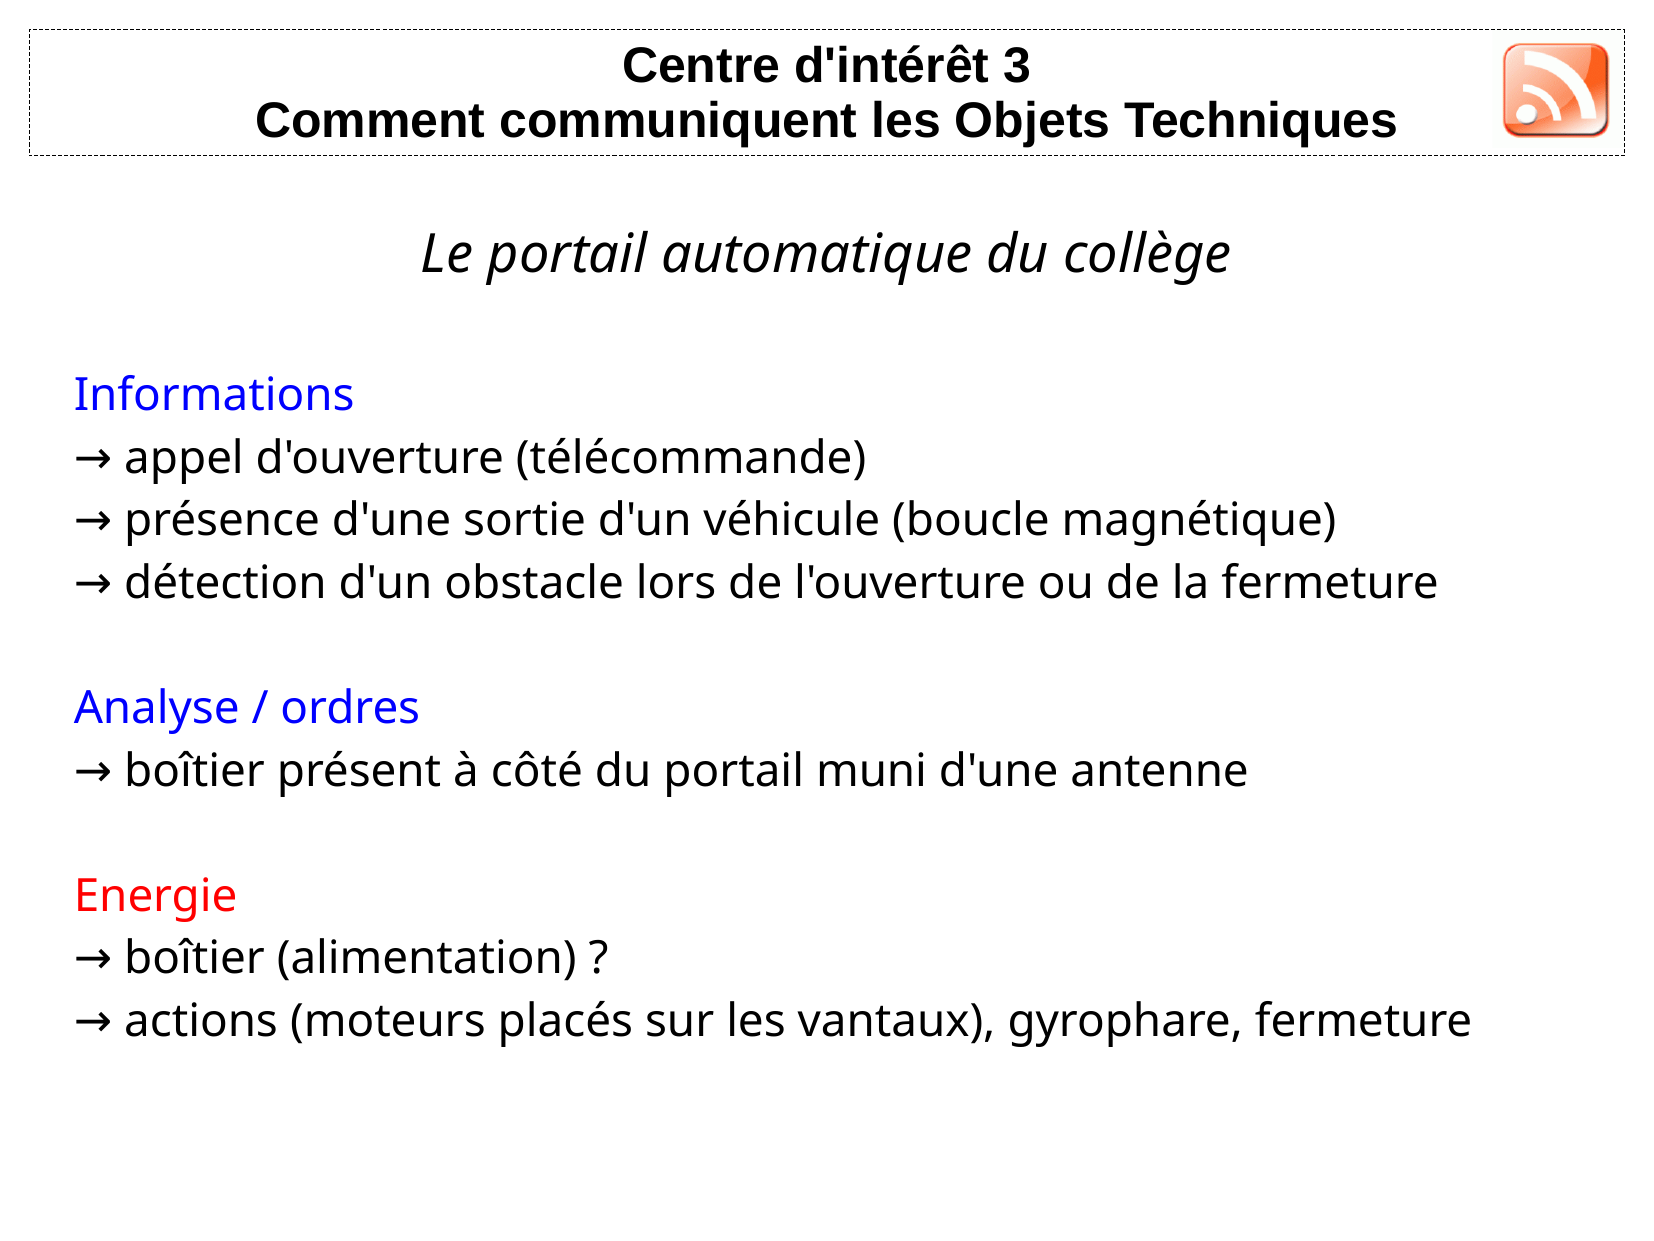

Centre d'intérêt 3
Comment communiquent les Objets Techniques
Le portail automatique du collège
Informations
→ appel d'ouverture (télécommande)
→ présence d'une sortie d'un véhicule (boucle magnétique)
→ détection d'un obstacle lors de l'ouverture ou de la fermeture
Analyse / ordres
→ boîtier présent à côté du portail muni d'une antenne
Energie
→ boîtier (alimentation) ?
→ actions (moteurs placés sur les vantaux), gyrophare, fermeture